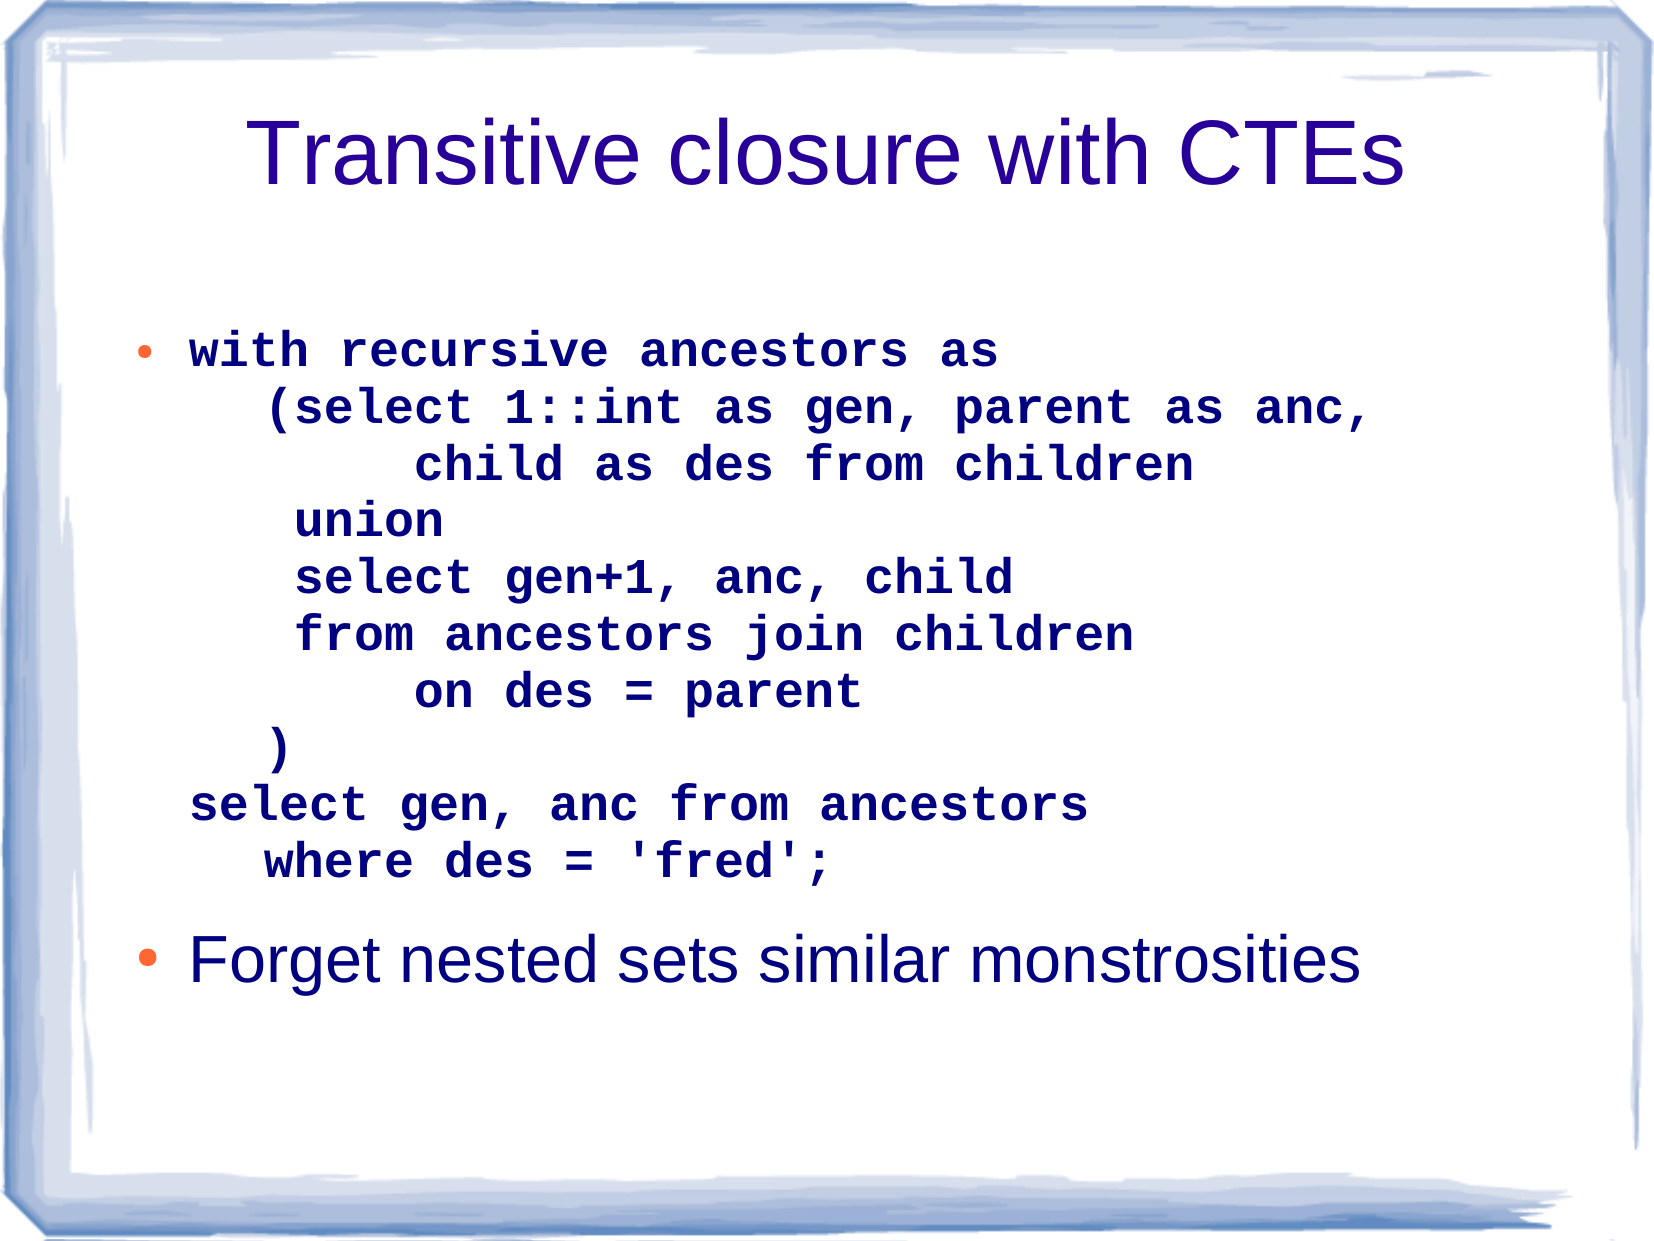

# Transitive closure with CTEs
with recursive ancestors as
	(select 1::int as gen, parent as anc,
			child as des from children
	 union
	 select gen+1, anc, child
	 from ancestors join children
			on des = parent
	)
select gen, anc from ancestors
	where des = 'fred';
Forget nested sets similar monstrosities